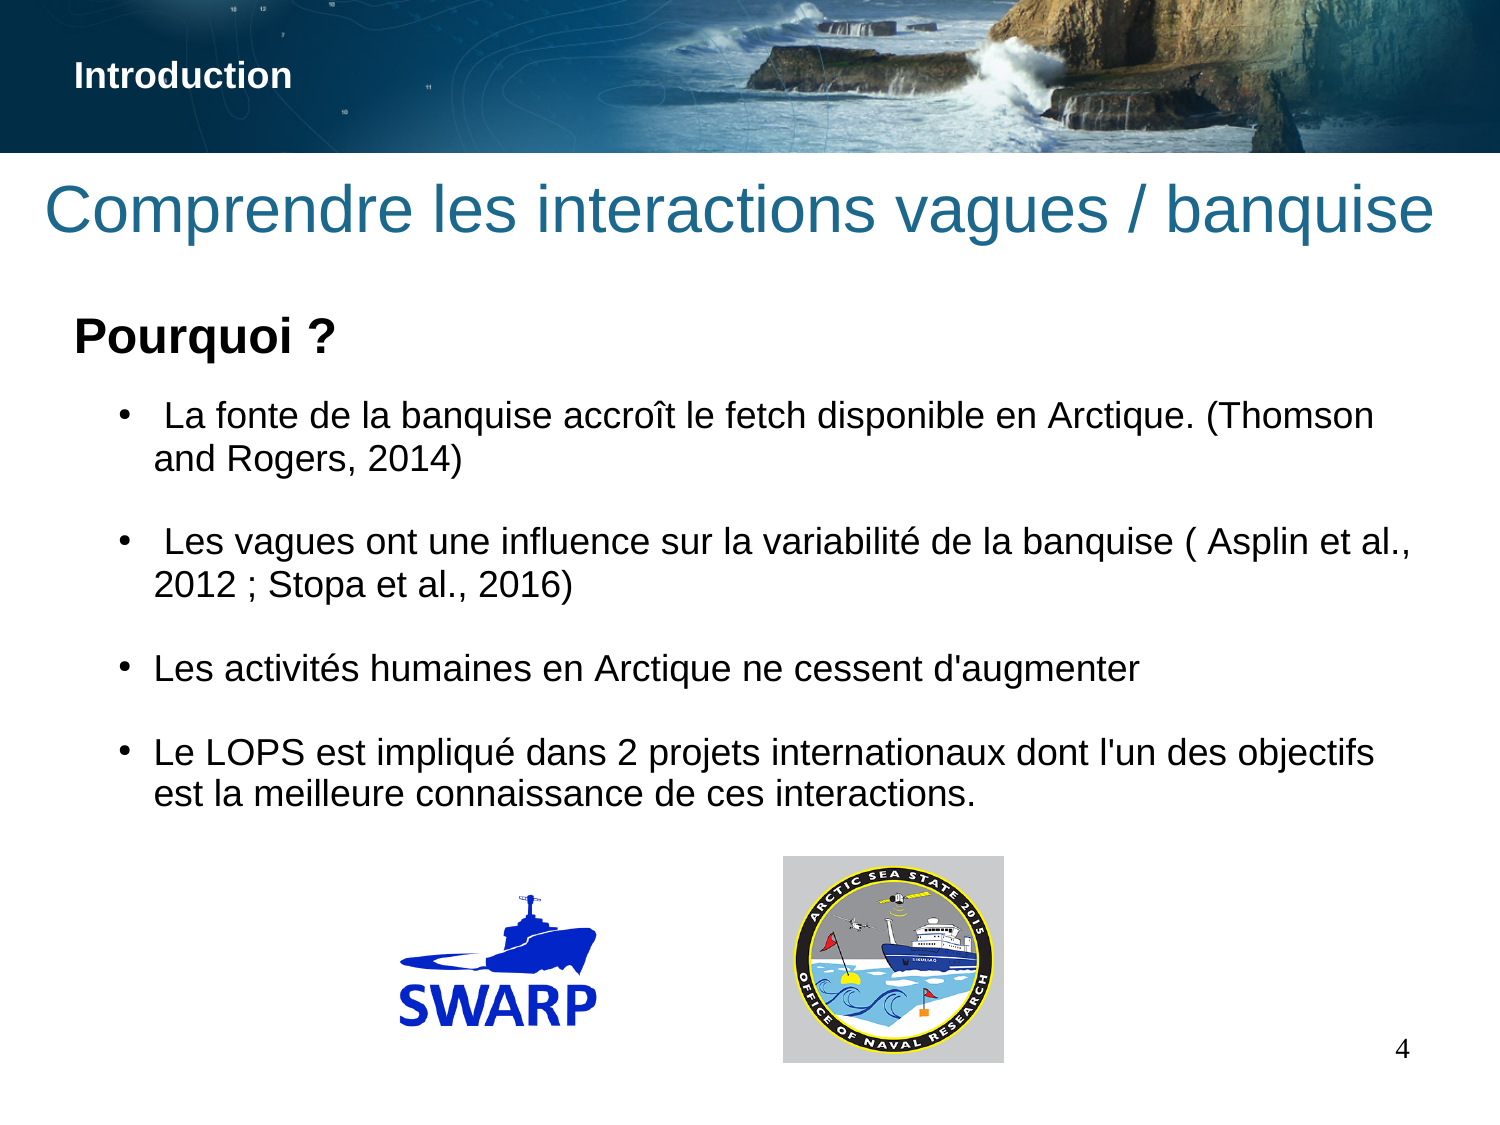

Introduction
# Comprendre les interactions vagues / banquise
Pourquoi ?
 La fonte de la banquise accroît le fetch disponible en Arctique. (Thomson and Rogers, 2014)
 Les vagues ont une influence sur la variabilité de la banquise ( Asplin et al., 2012 ; Stopa et al., 2016)
Les activités humaines en Arctique ne cessent d'augmenter
Le LOPS est impliqué dans 2 projets internationaux dont l'un des objectifs est la meilleure connaissance de ces interactions.
4